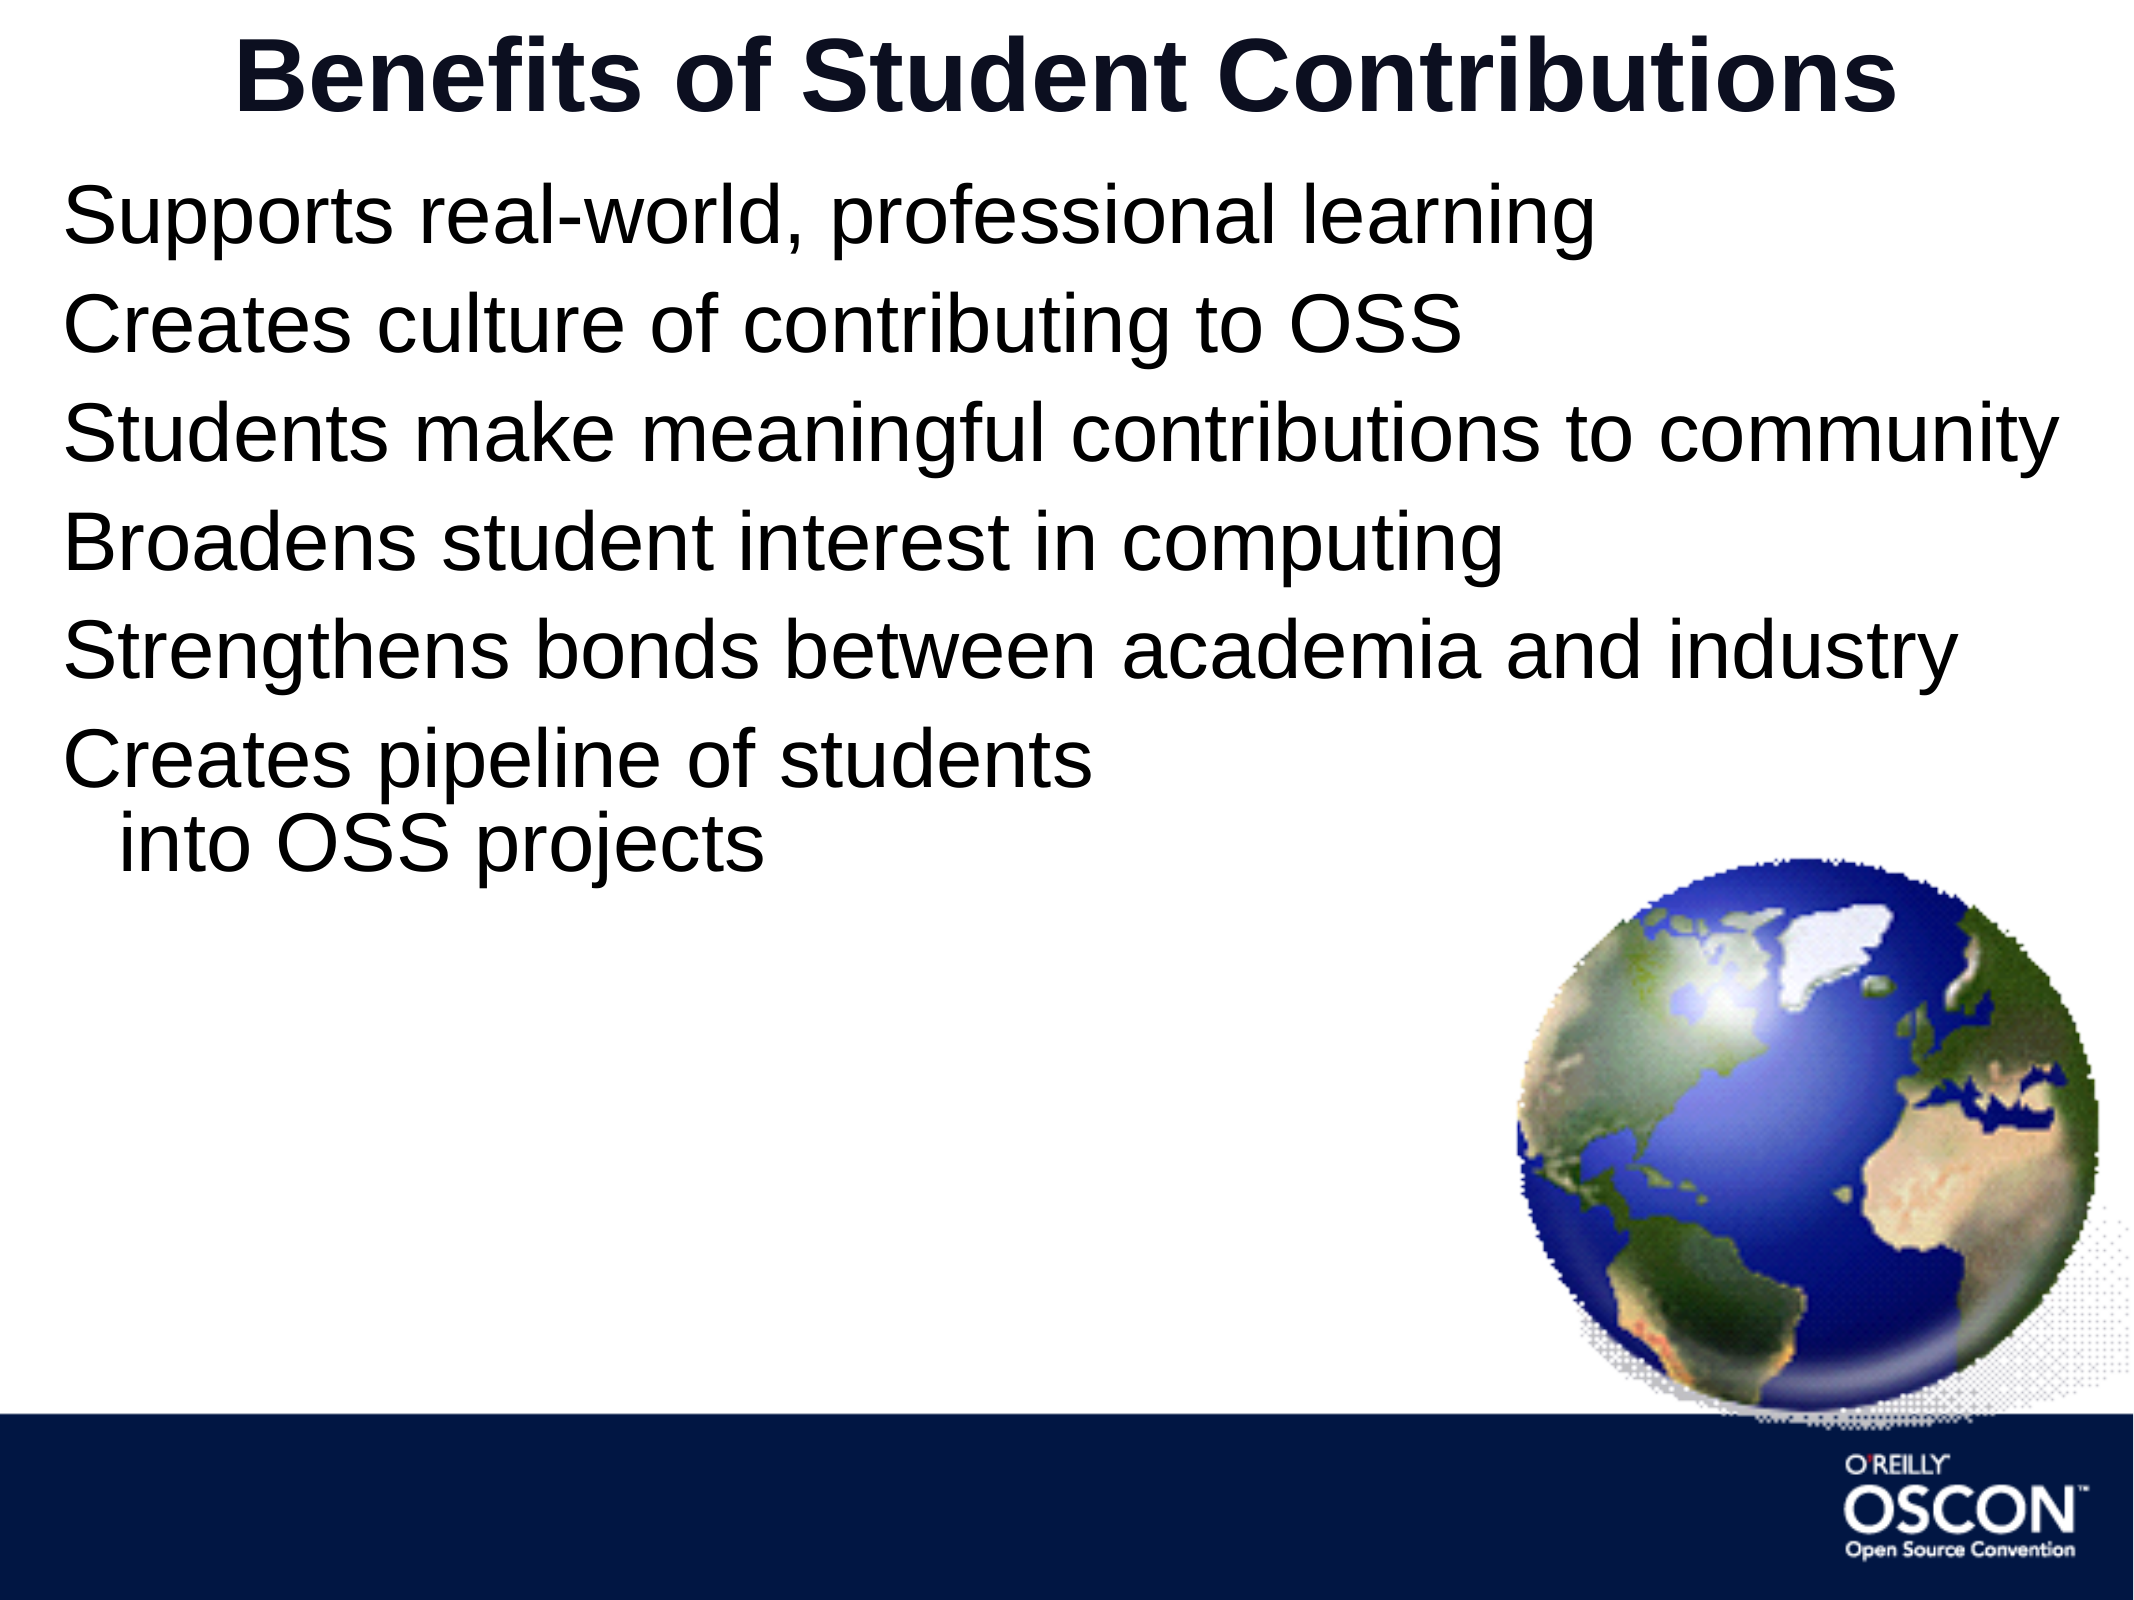

# Benefits of Student Contributions
Supports real-world, professional learning
Creates culture of contributing to OSS
Students make meaningful contributions to community
Broadens student interest in computing
Strengthens bonds between academia and industry
Creates pipeline of students
into OSS projects